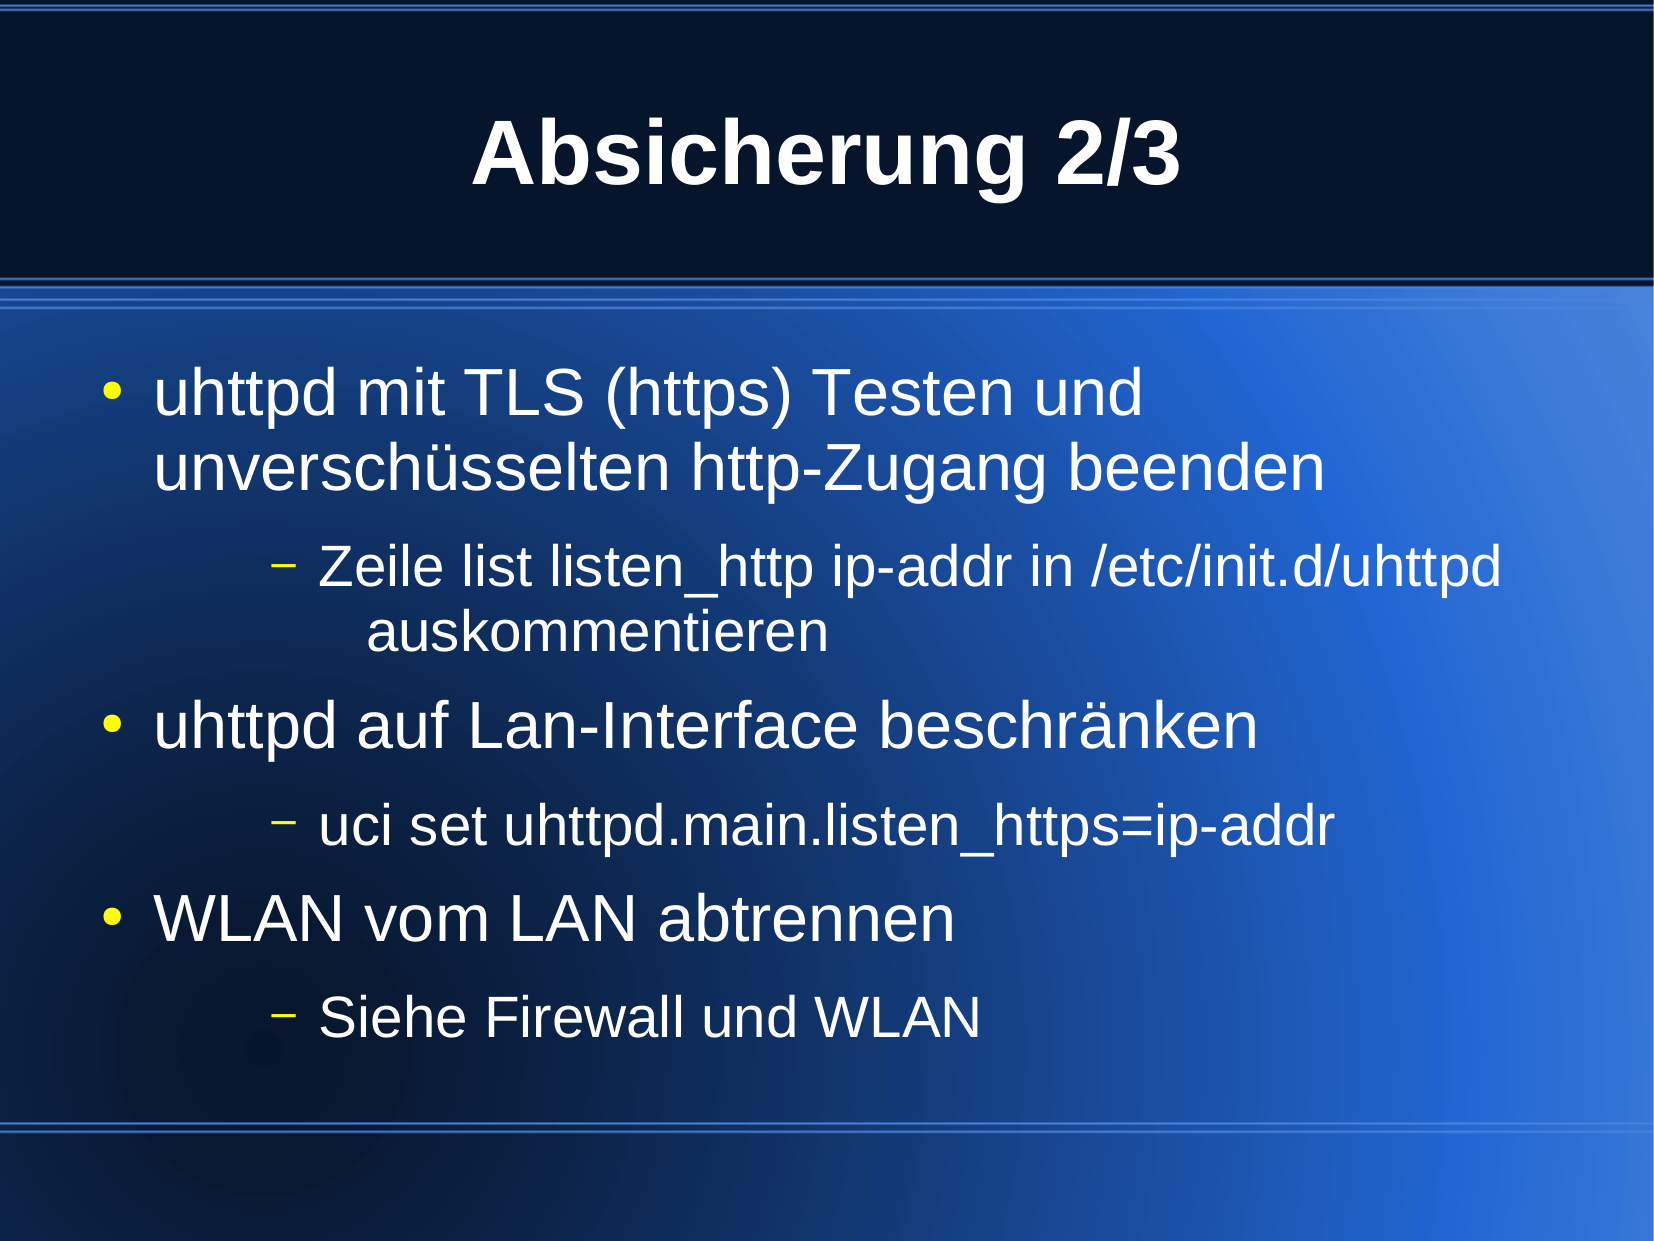

# Absicherung 2/3
uhttpd mit TLS (https) Testen und unverschüsselten http-Zugang beenden
Zeile list listen_http ip-addr in /etc/init.d/uhttpd auskommentieren
uhttpd auf Lan-Interface beschränken
uci set uhttpd.main.listen_https=ip-addr
WLAN vom LAN abtrennen
Siehe Firewall und WLAN